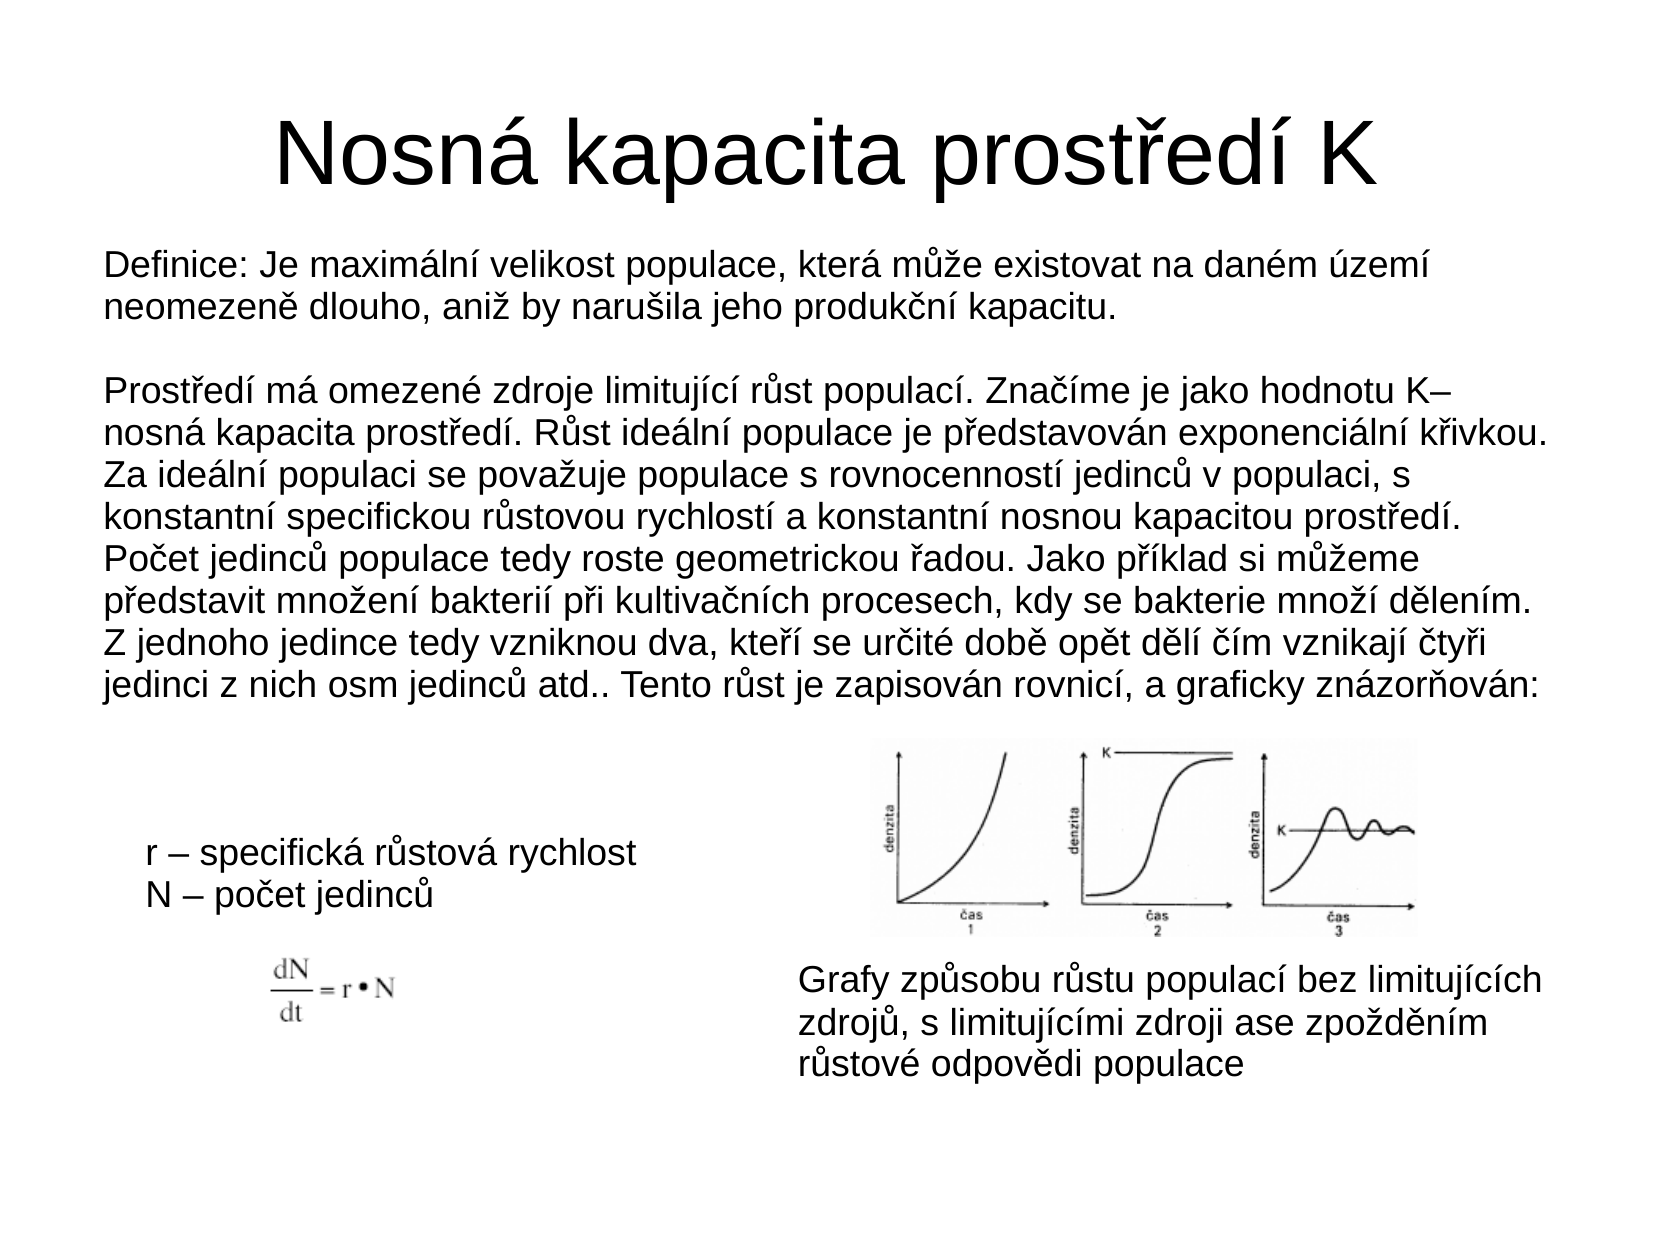

# Nosná kapacita prostředí K
Definice: Je maximální velikost populace, která může existovat na daném území neomezeně dlouho, aniž by narušila jeho produkční kapacitu.
Prostředí má omezené zdroje limitující růst populací. Značíme je jako hodnotu K– nosná kapacita prostředí. Růst ideální populace je představován exponenciální křivkou. Za ideální populaci se považuje populace s rovnocenností jedinců v populaci, s konstantní specifickou růstovou rychlostí a konstantní nosnou kapacitou prostředí. Počet jedinců populace tedy roste geometrickou řadou. Jako příklad si můžeme představit množení bakterií při kultivačních procesech, kdy se bakterie množí dělením. Z jednoho jedince tedy vzniknou dva, kteří se určité době opět dělí čím vznikají čtyři jedinci z nich osm jedinců atd.. Tento růst je zapisován rovnicí, a graficky znázorňován:
 r – specifická růstová rychlost
 N – počet jedinců
Grafy způsobu růstu populací bez limitujících zdrojů, s limitujícími zdroji ase zpožděním růstové odpovědi populace